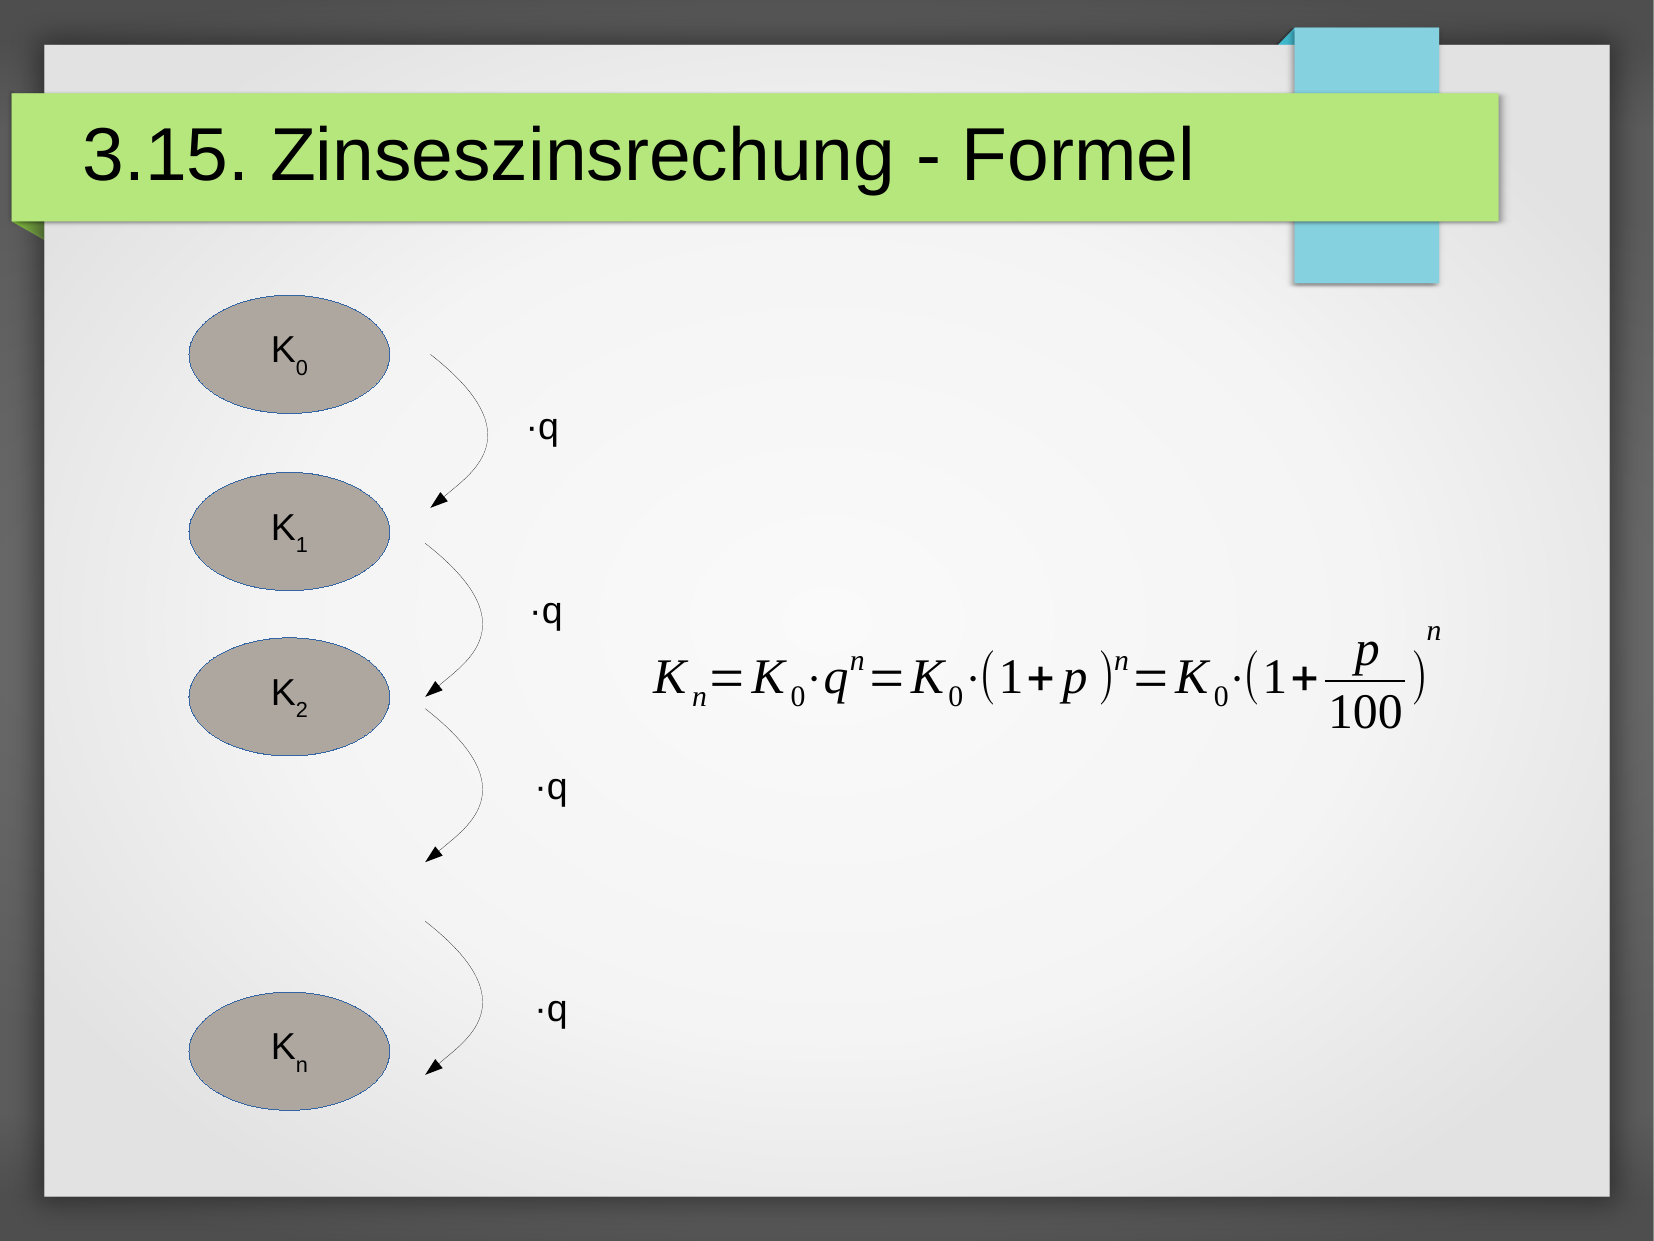

# 3.15. Zinseszinsrechung - Formel
K0
·q
K1
·q
K2
·q
·q
Kn